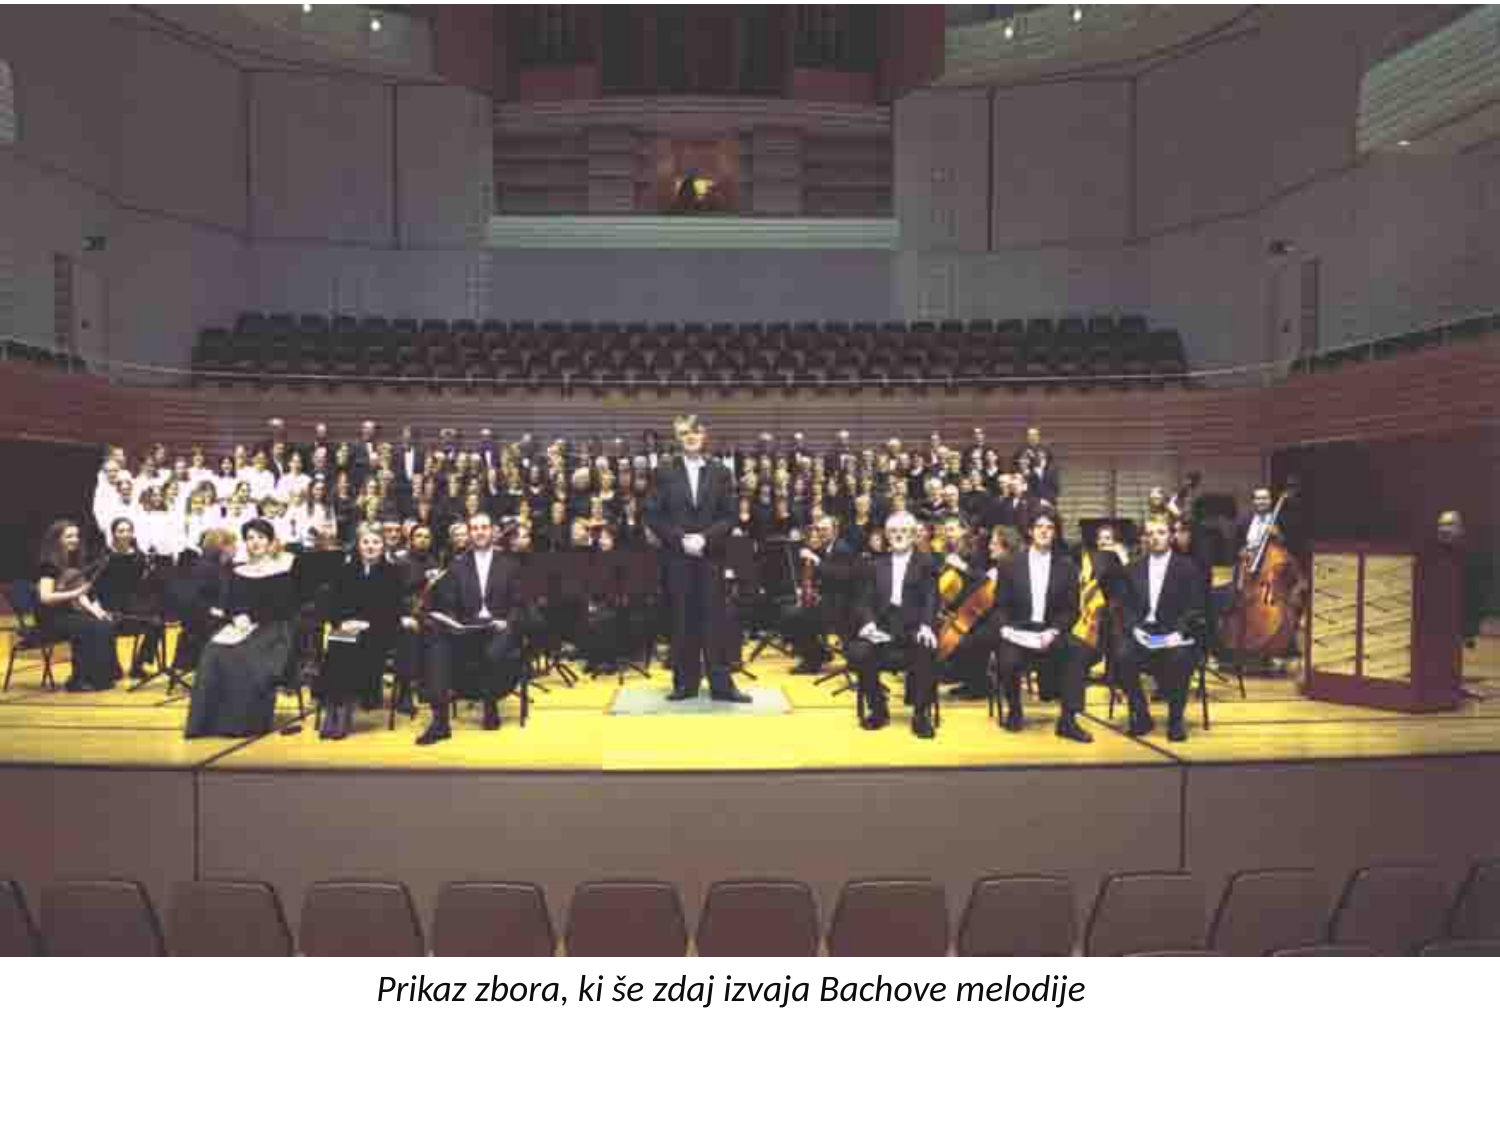

# Prikaz zbora, ki še zdaj izvaja Bachove melodije